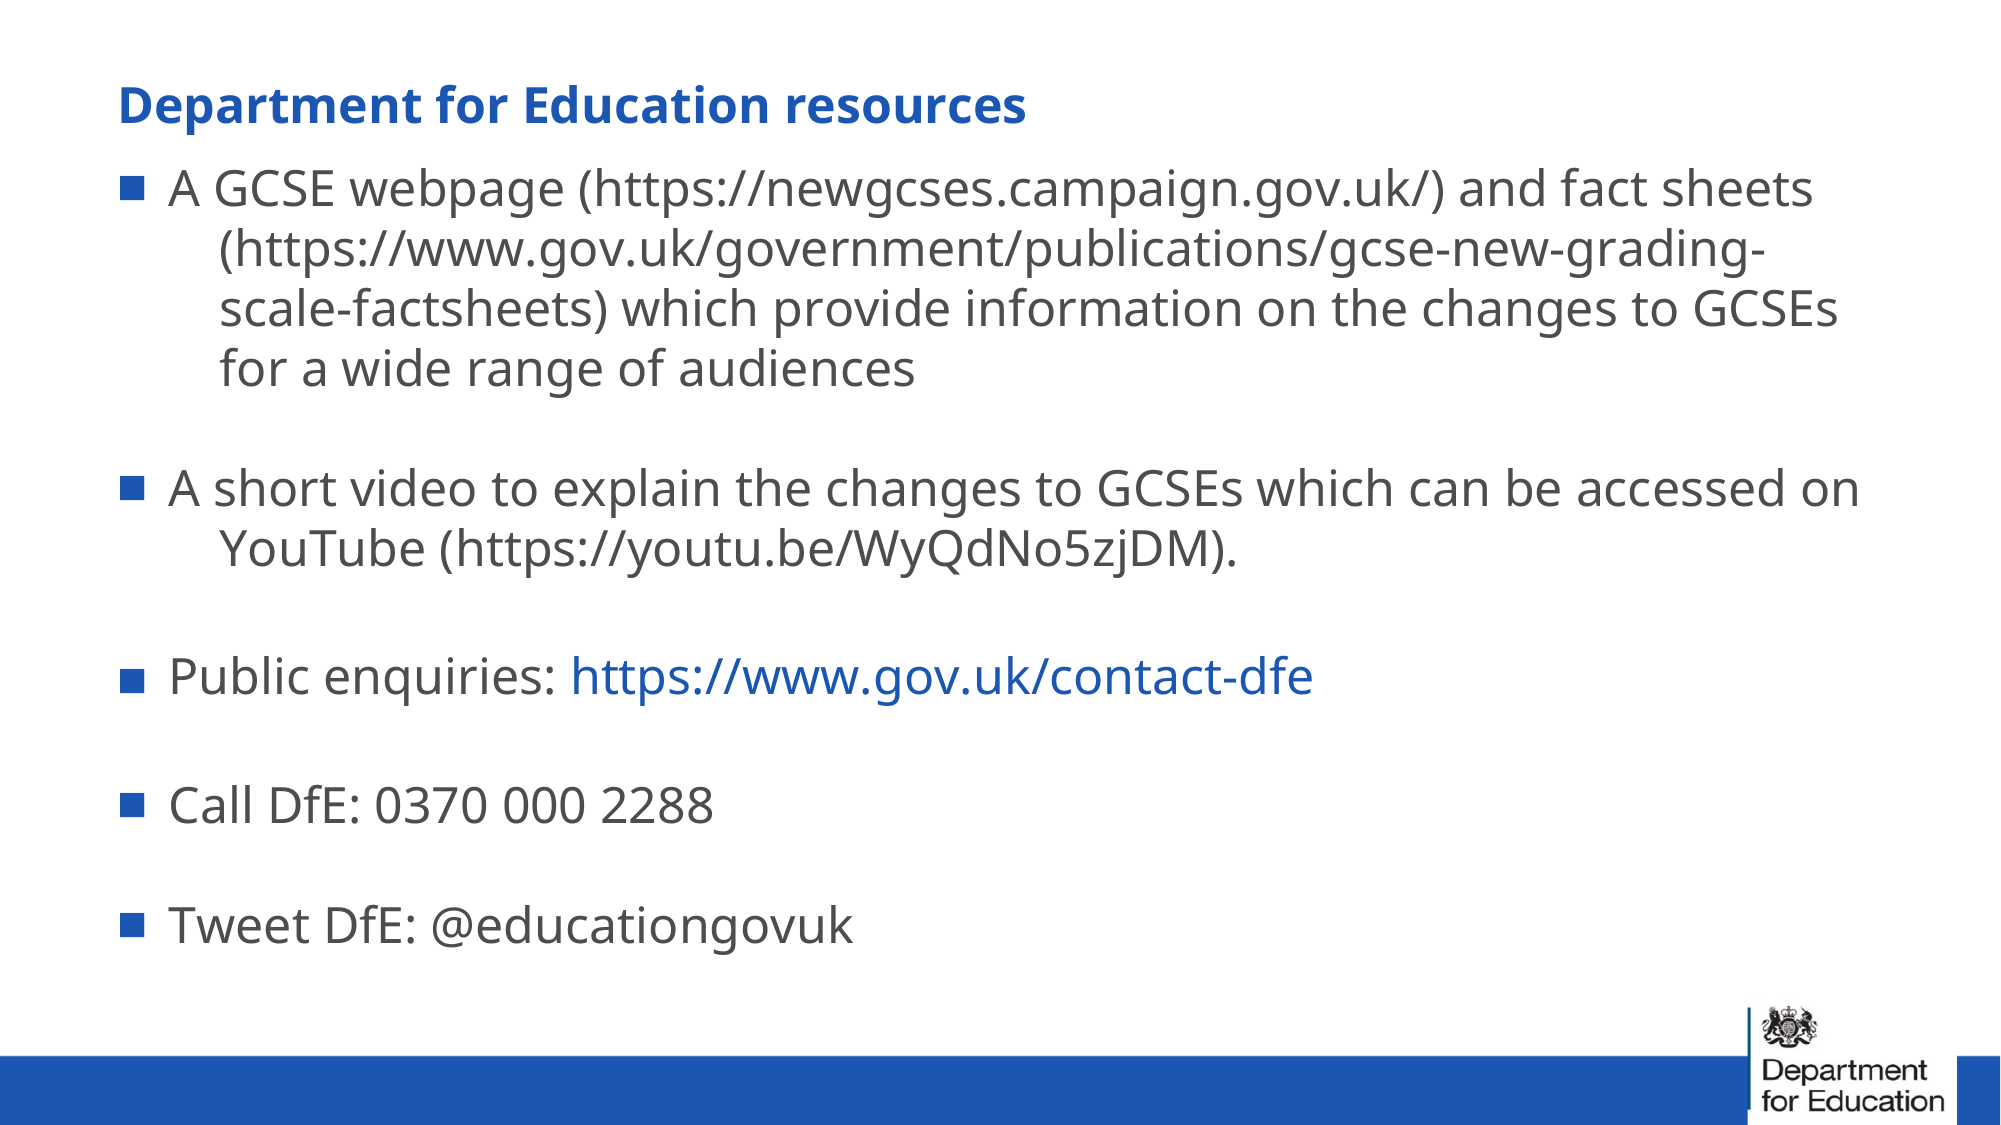

Department for Education resources
# A GCSE webpage (https://newgcses.campaign.gov.uk/) and fact sheets (https://www.gov.uk/government/publications/gcse-new-grading-scale-factsheets) which provide information on the changes to GCSEs for a wide range of audiences
A short video to explain the changes to GCSEs which can be accessed on YouTube (https://youtu.be/WyQdNo5zjDM).
Public enquiries: https://www.gov.uk/contact-dfe
Call DfE: 0370 000 2288
Tweet DfE: @educationgovuk